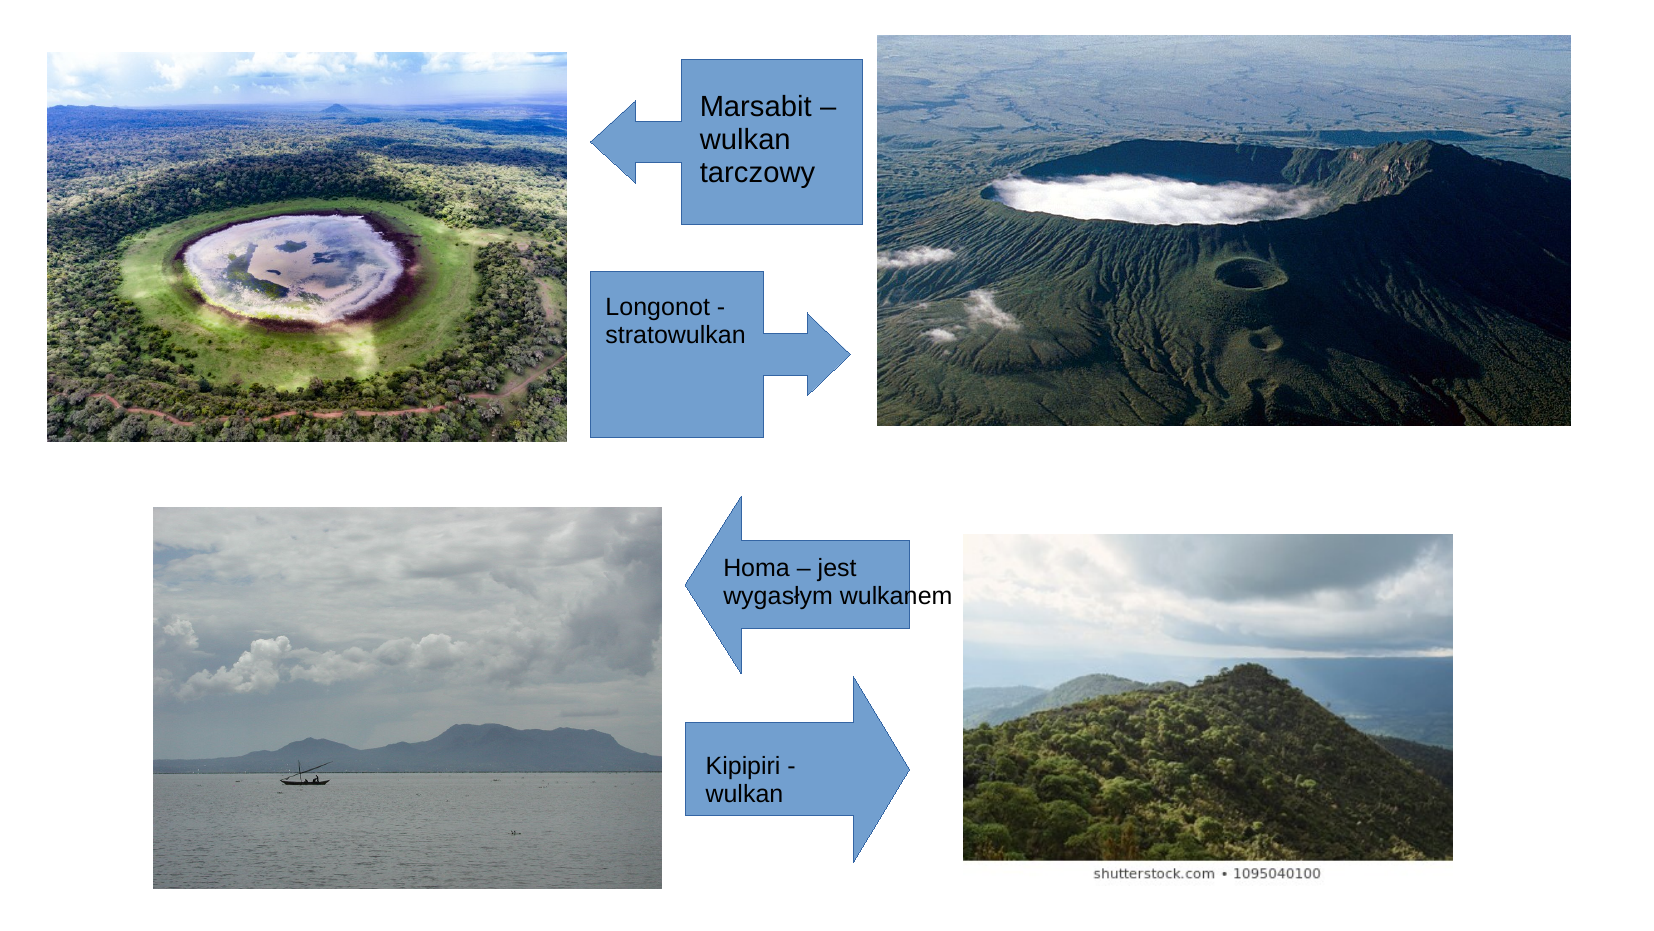

#
Marsabit – wulkan tarczowy
Longonot - stratowulkan
Homa – jest wygasłym wulkanem
Kipipiri - wulkan